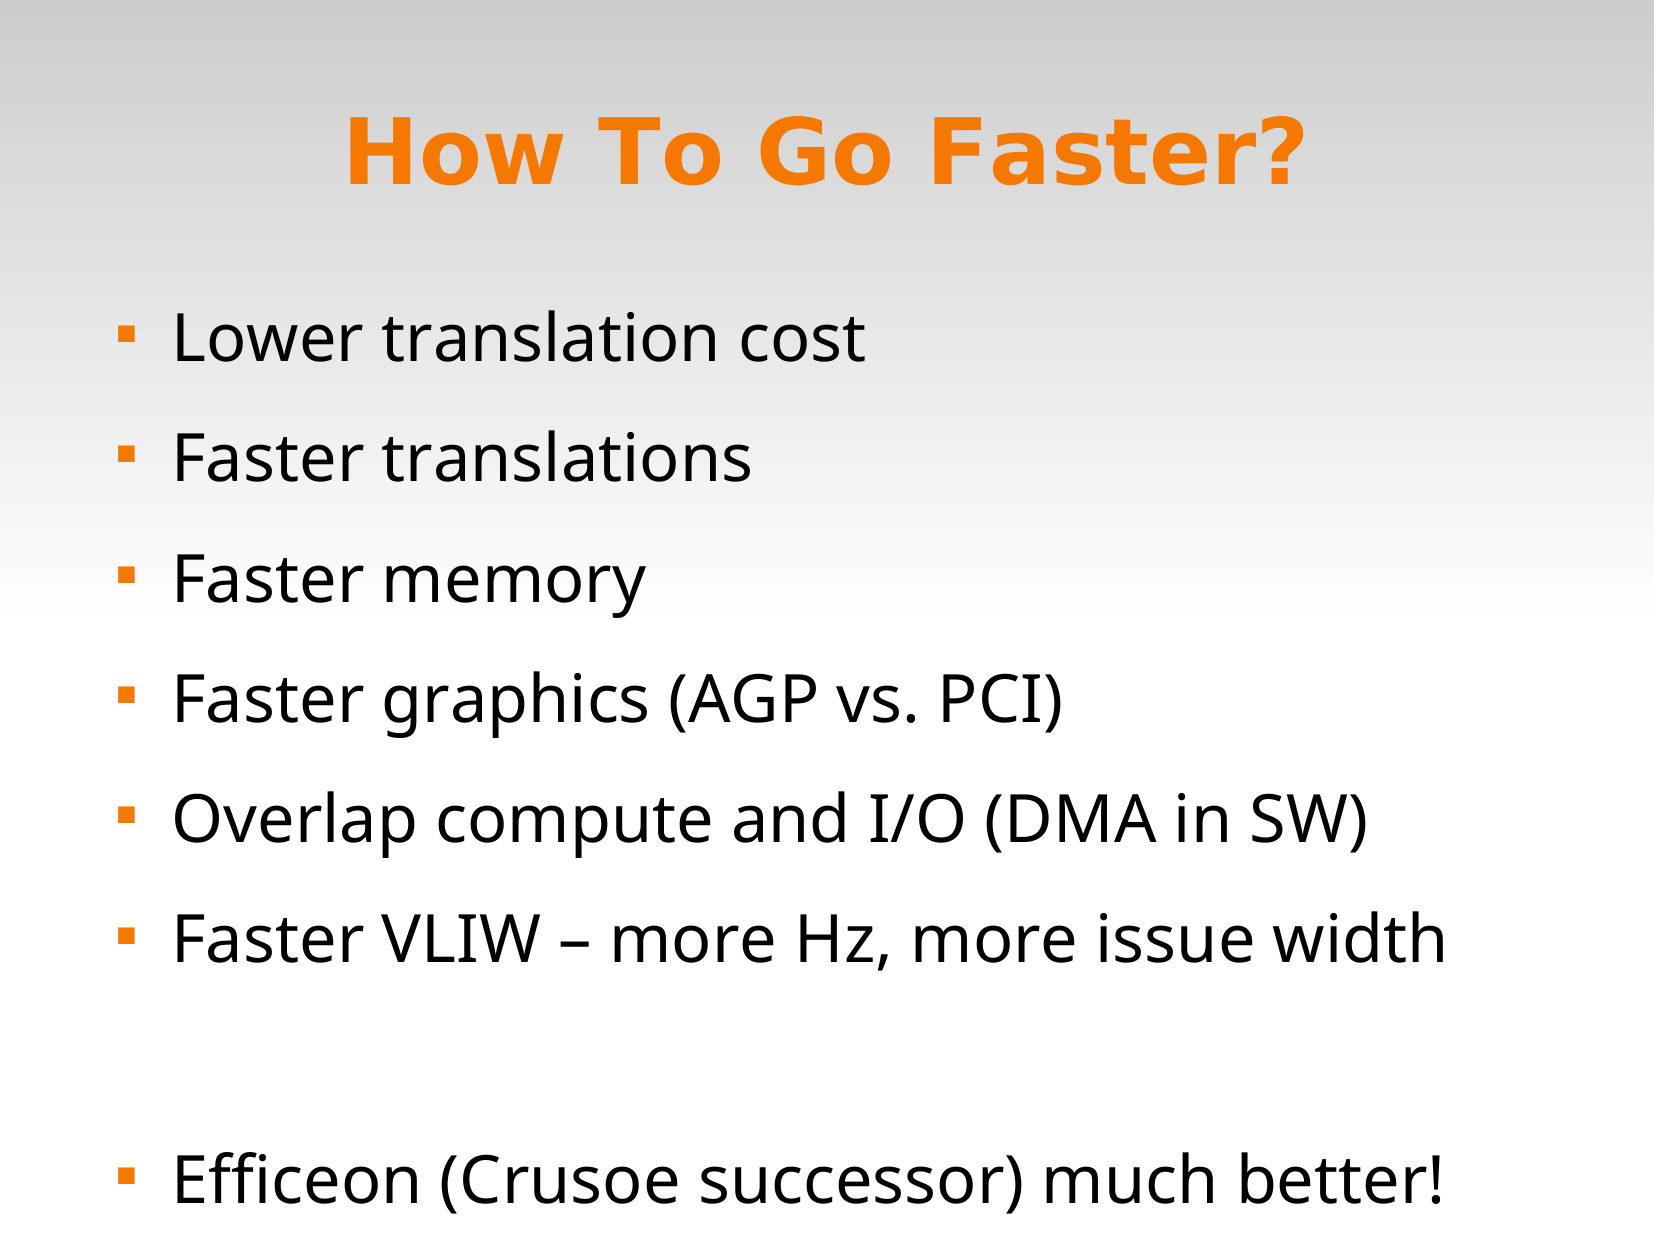

# How To Go Faster?
Lower translation cost
Faster translations
Faster memory
Faster graphics (AGP vs. PCI)
Overlap compute and I/O (DMA in SW)
Faster VLIW – more Hz, more issue width
Efficeon (Crusoe successor) much better!